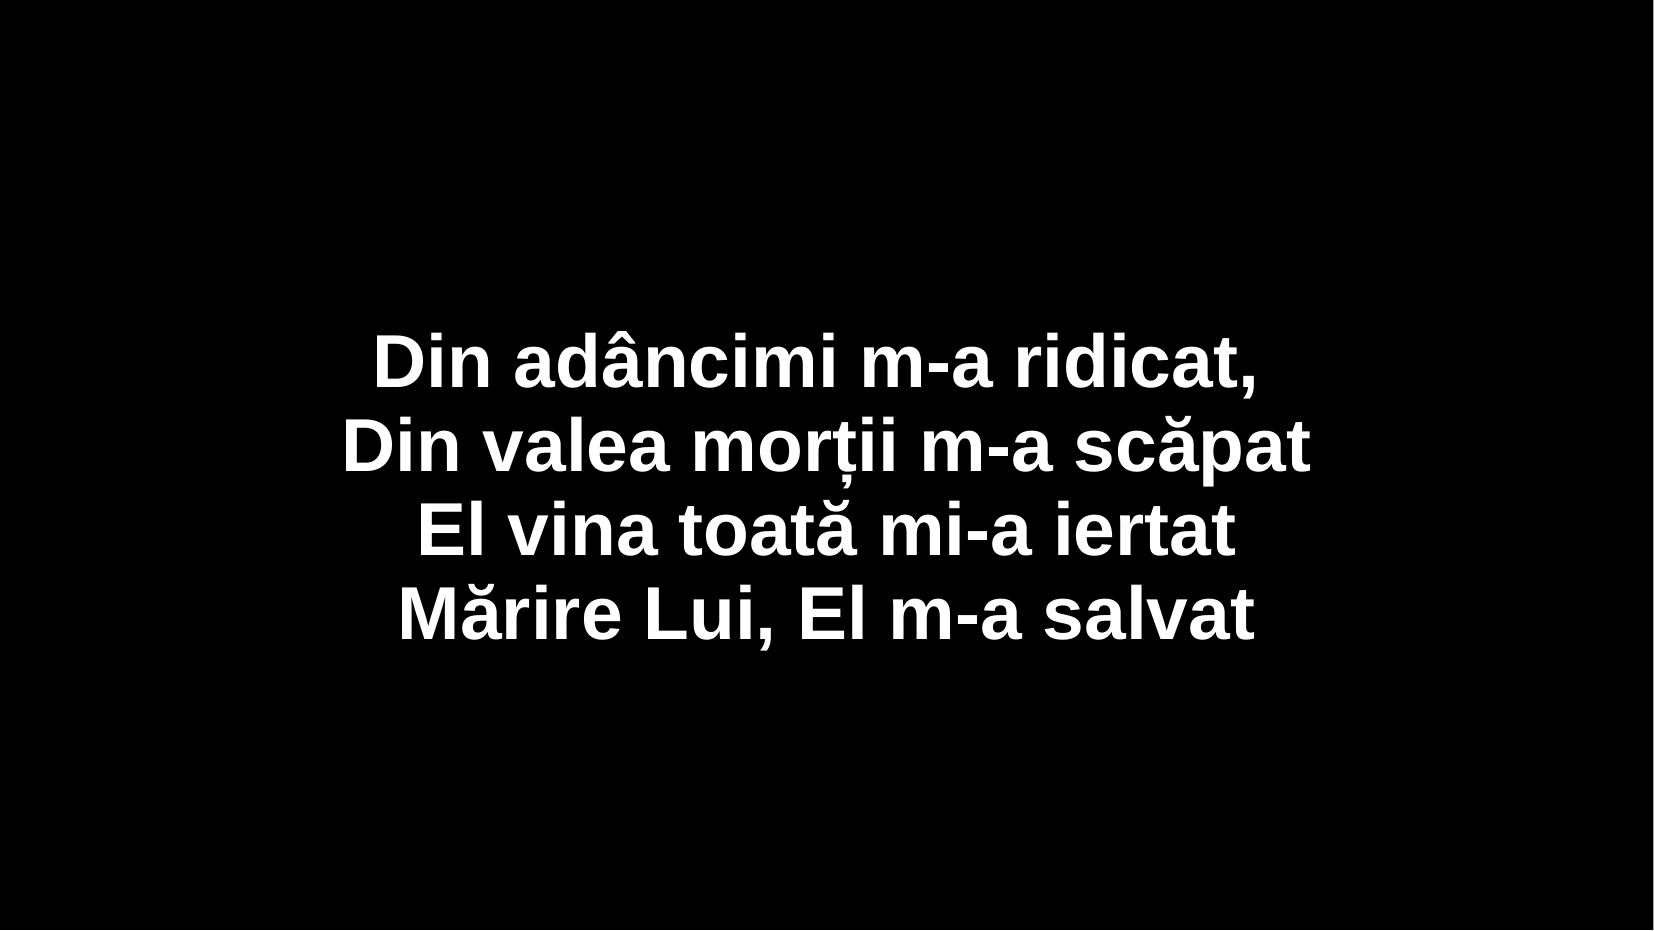

Din adâncimi m-a ridicat,
Din valea morții m-a scăpat
El vina toată mi-a iertat
Mărire Lui, El m-a salvat